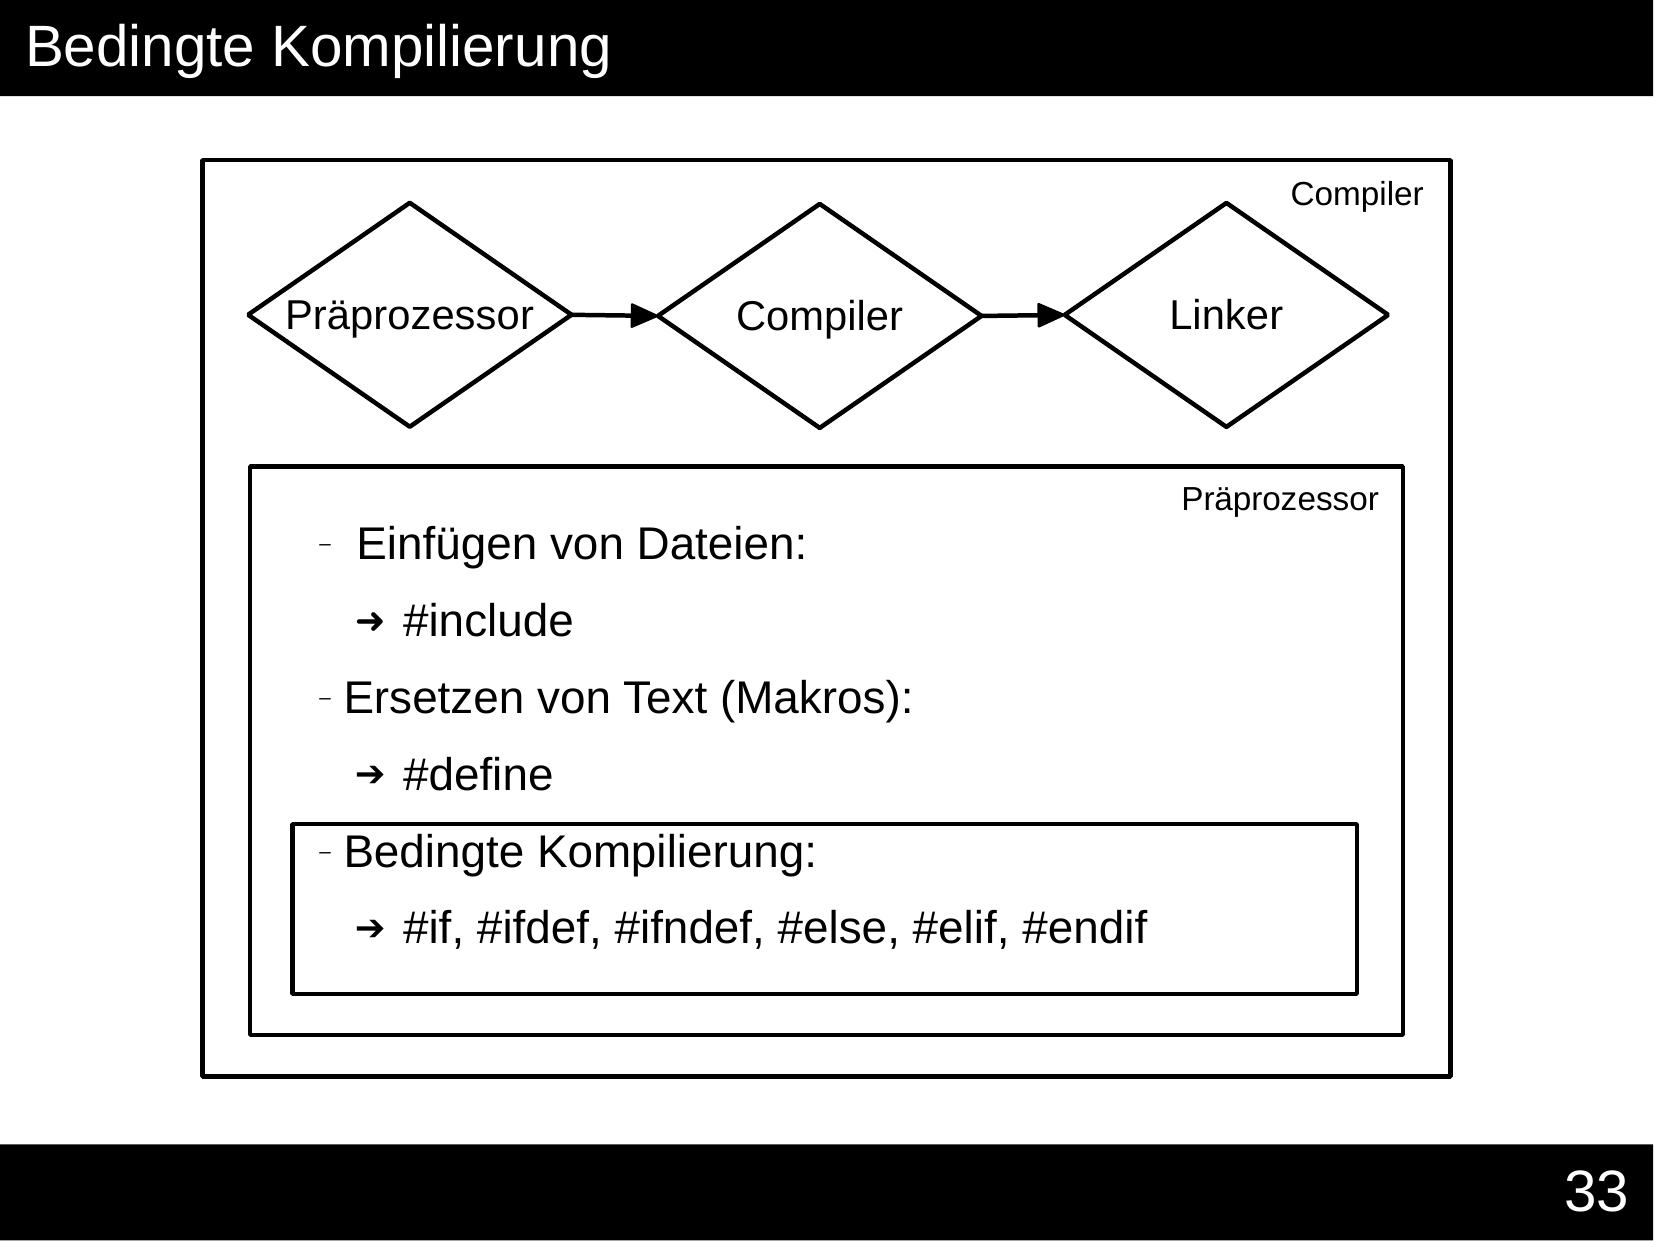

Bedingte Kompilierung
Compiler
Präprozessor
Linker
Compiler
Präprozessor
 Einfügen von Dateien:
 #include
 Ersetzen von Text (Makros):
 #define
 Bedingte Kompilierung:
 #if, #ifdef, #ifndef, #else, #elif, #endif
33